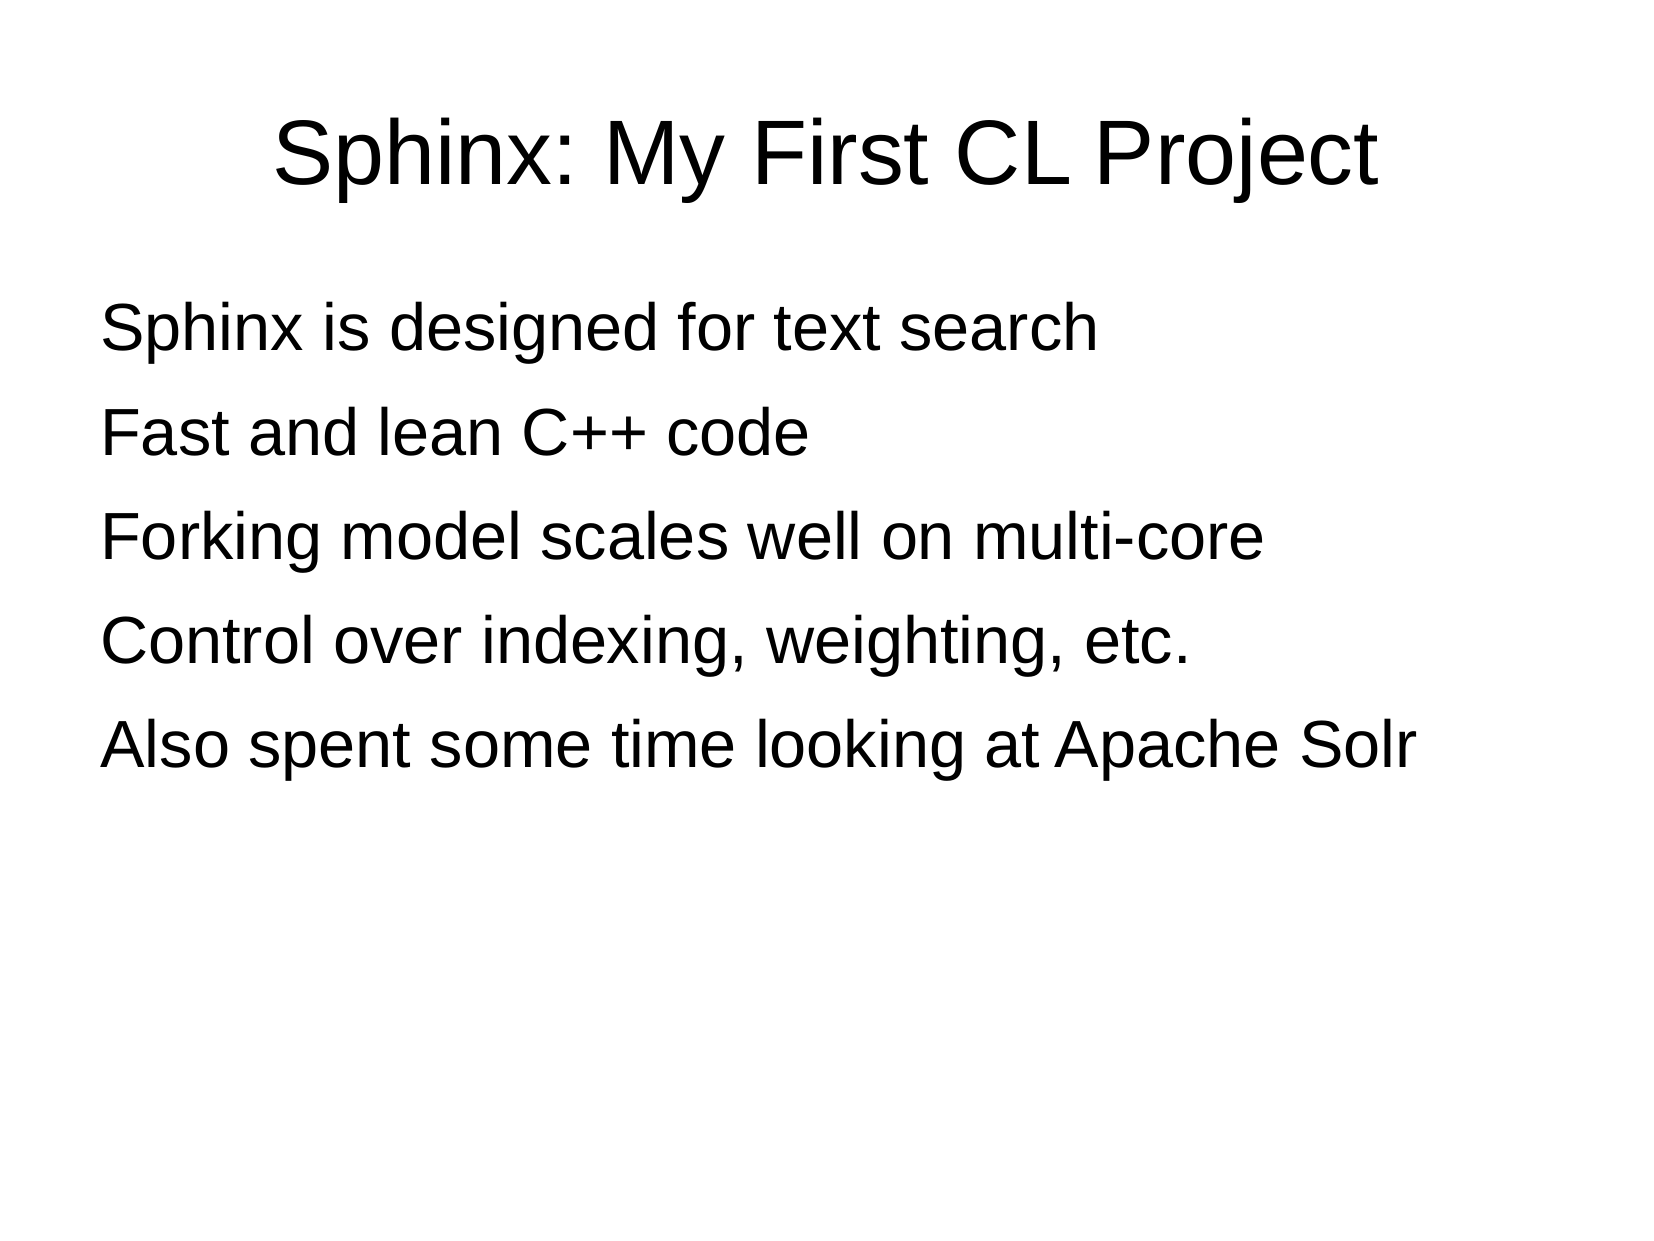

# Sphinx: My First CL Project
Sphinx is designed for text search
Fast and lean C++ code
Forking model scales well on multi-core
Control over indexing, weighting, etc.
Also spent some time looking at Apache Solr